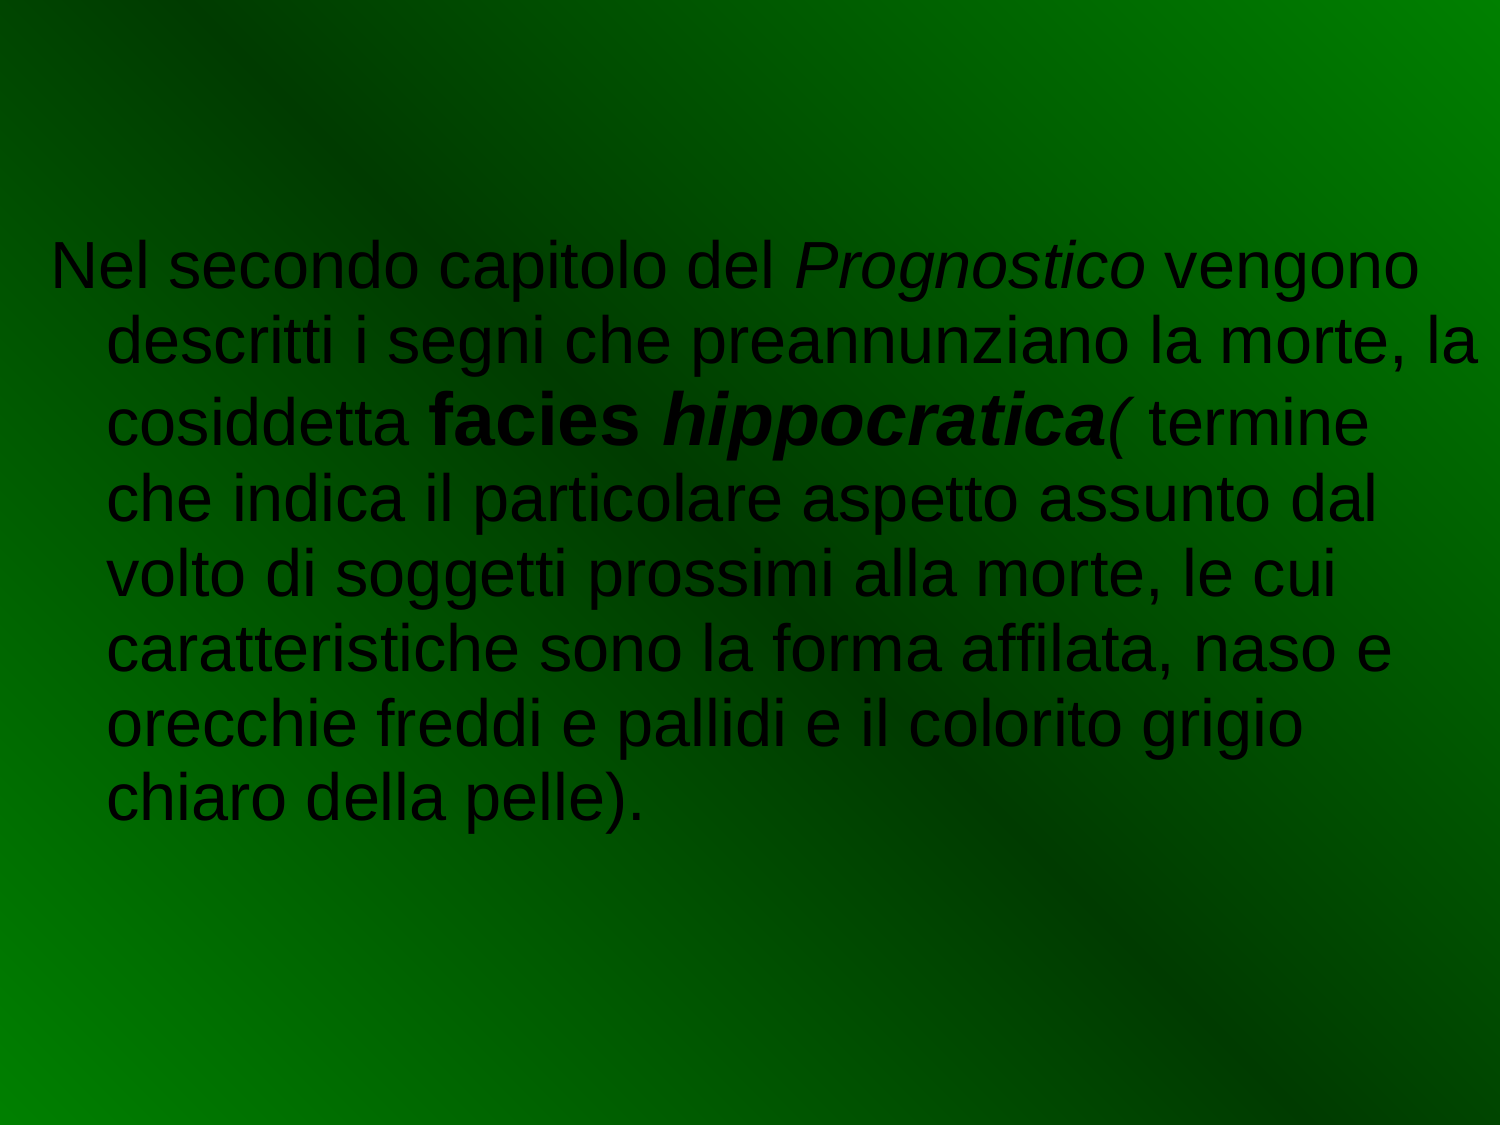

# Nel secondo capitolo del Prognostico vengono descritti i segni che preannunziano la morte, la cosiddetta facies hippocratica( termine che indica il particolare aspetto assunto dal volto di soggetti prossimi alla morte, le cui caratteristiche sono la forma affilata, naso e orecchie freddi e pallidi e il colorito grigio chiaro della pelle).